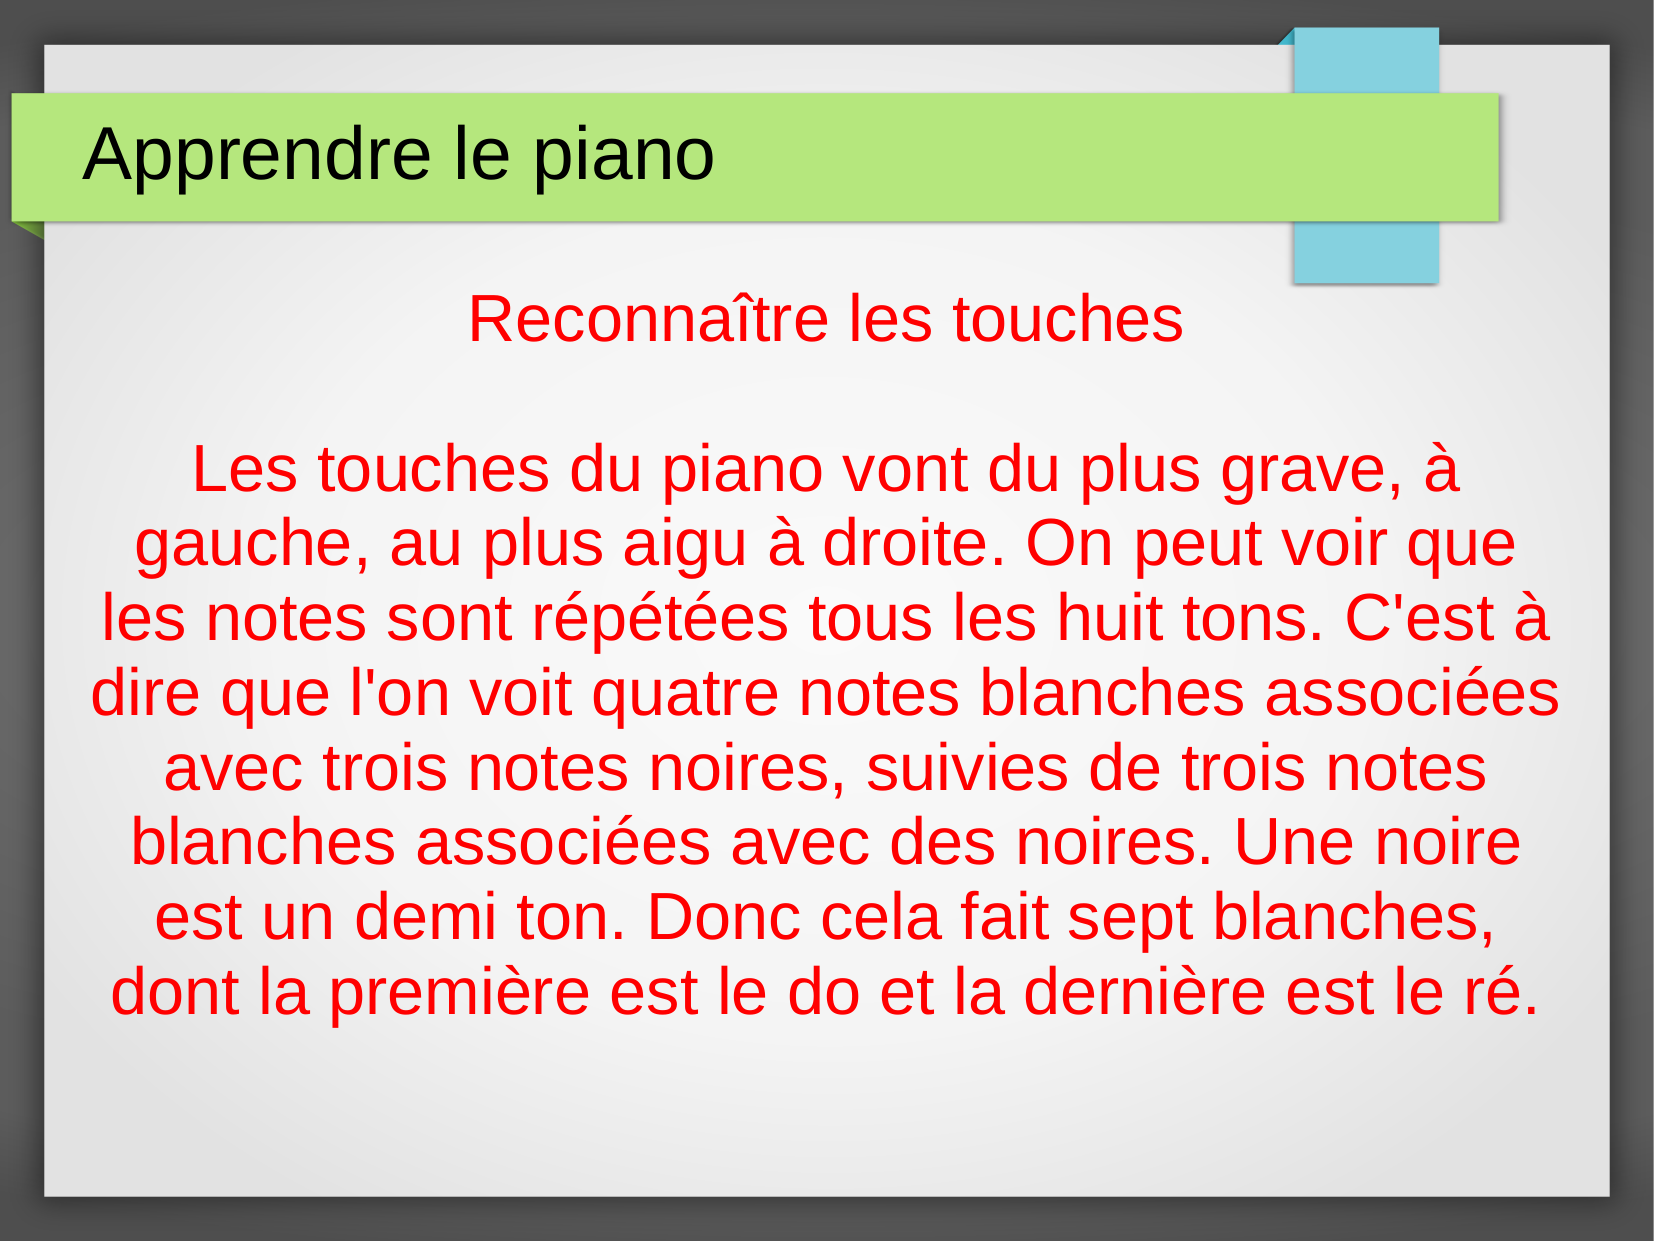

# Apprendre le piano
Reconnaître les touches
Les touches du piano vont du plus grave, à gauche, au plus aigu à droite. On peut voir que les notes sont répétées tous les huit tons. C'est à dire que l'on voit quatre notes blanches associées avec trois notes noires, suivies de trois notes blanches associées avec des noires. Une noire est un demi ton. Donc cela fait sept blanches, dont la première est le do et la dernière est le ré.